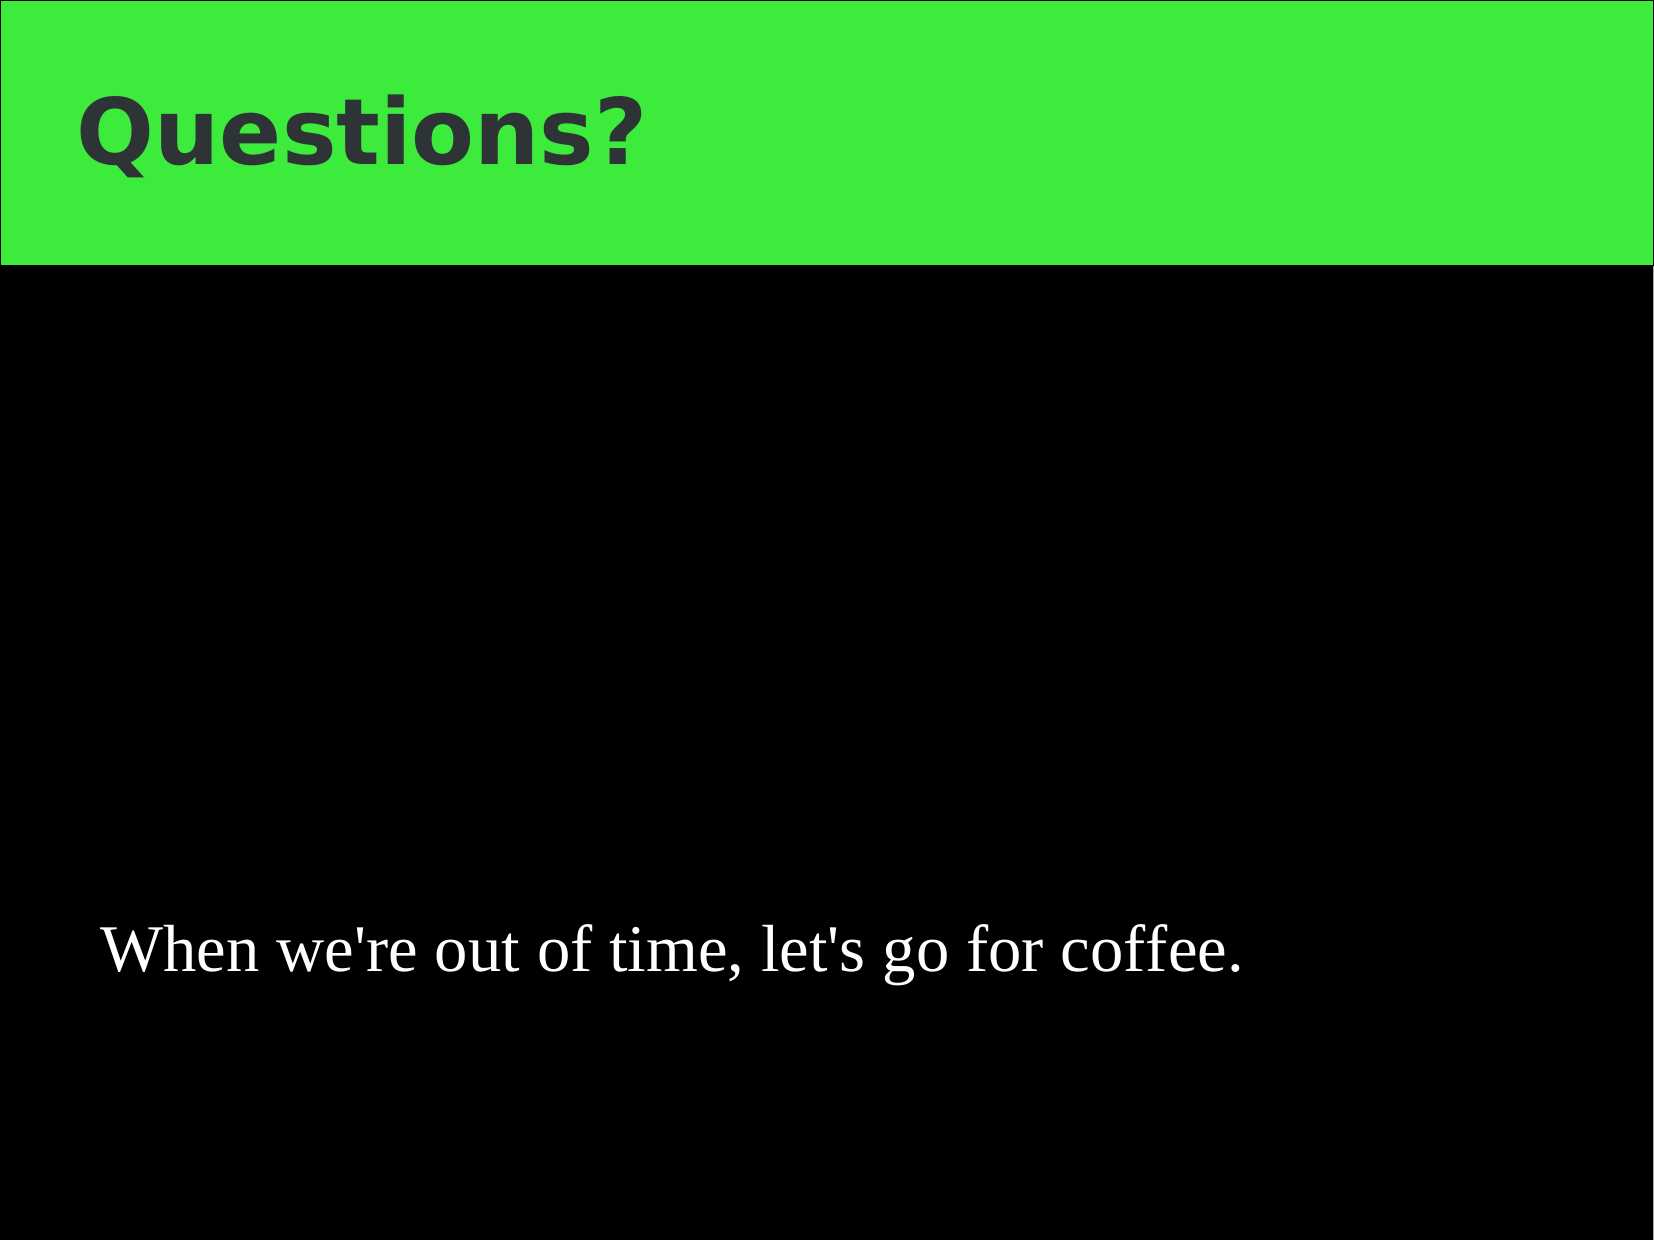

# Questions?
When we're out of time, let's go for coffee.